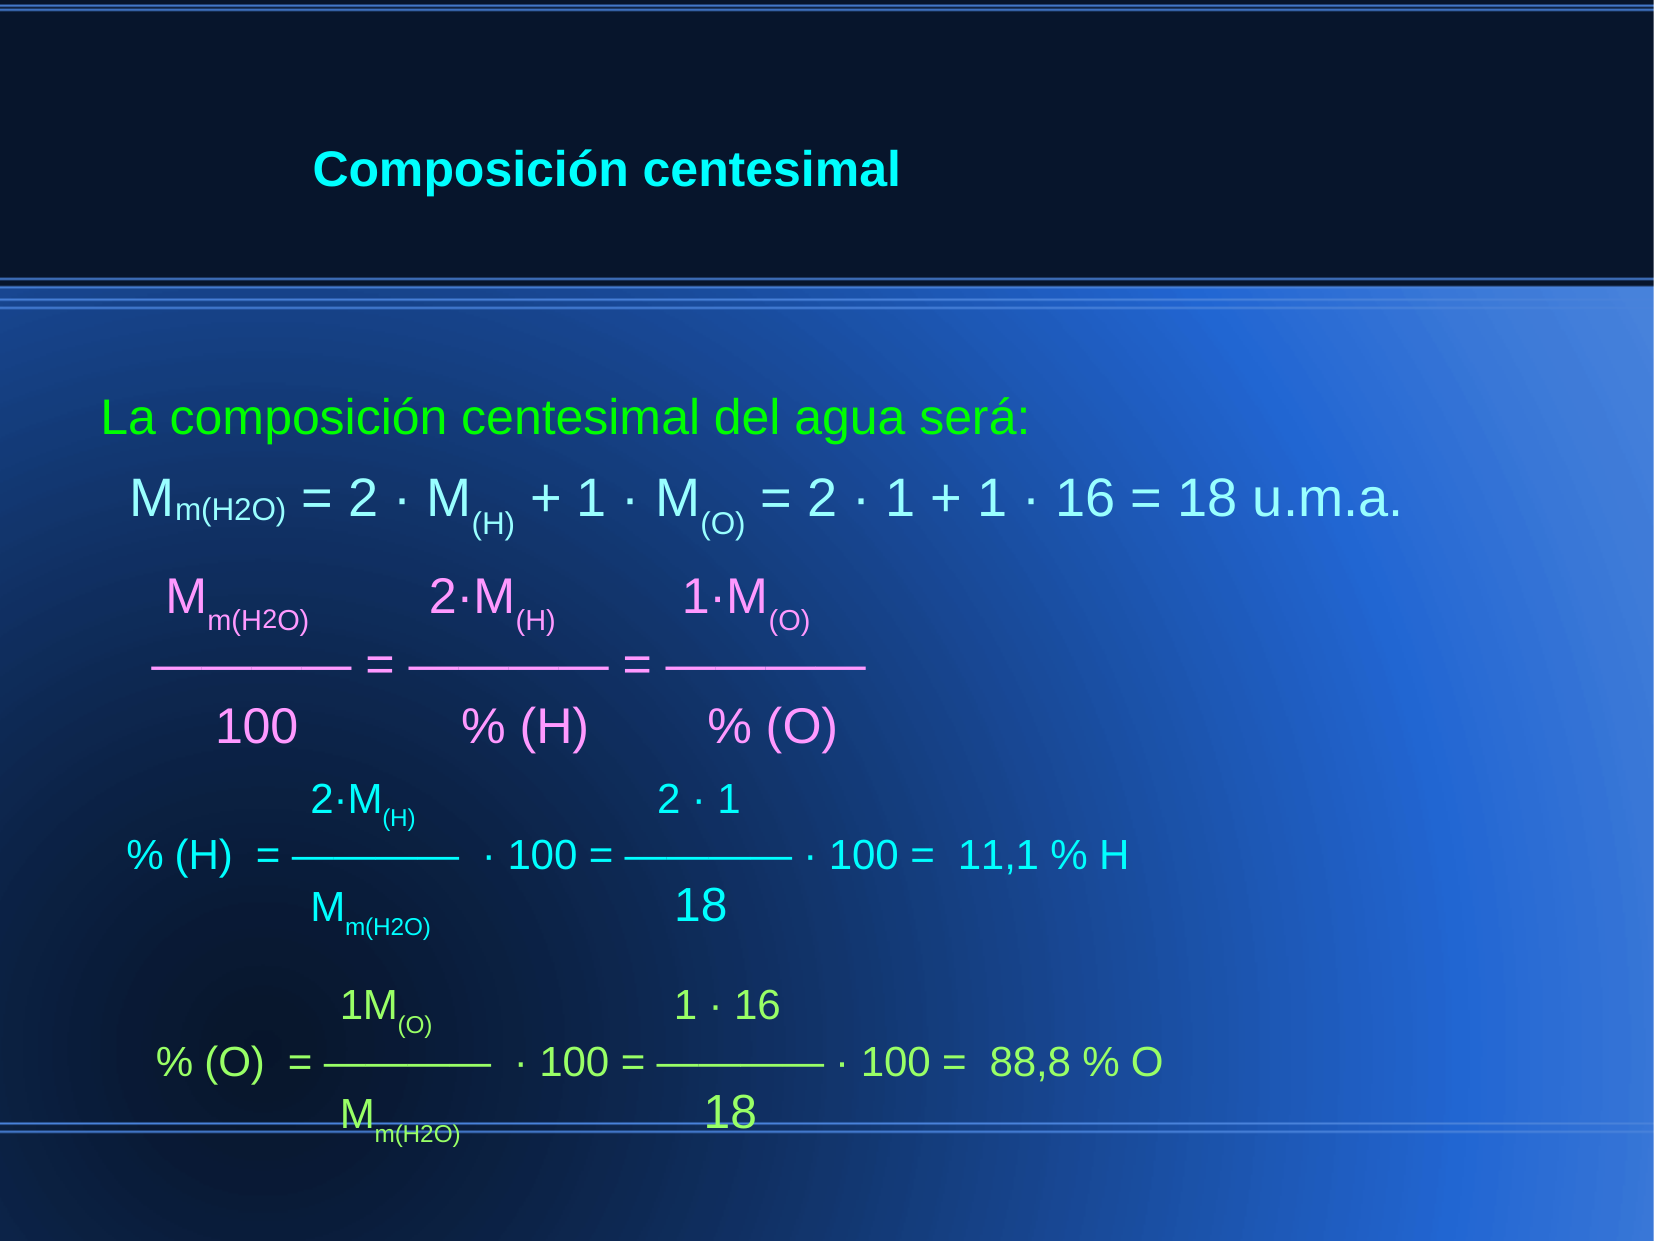

# Composición centesimal
La composición centesimal del agua será:
Mm(H2O) = 2 · M(H) + 1 · M(O) = 2 · 1 + 1 · 16 = 18 u.m.a.
 Mm(H2O) 2·M(H) 1·M(O)
———— = ———— = ————
	100 	 	 % (H)	 % (O)
 2·M(H) 2 · 1
 % (H) = ———— · 100 = ———— · 100 = 11,1 % H
 Mm(H2O) 	 	 18
 1M(O) 1 · 16
 % (O) = ———— · 100 = ———— · 100 = 88,8 % O
 Mm(H2O) 	 	 18